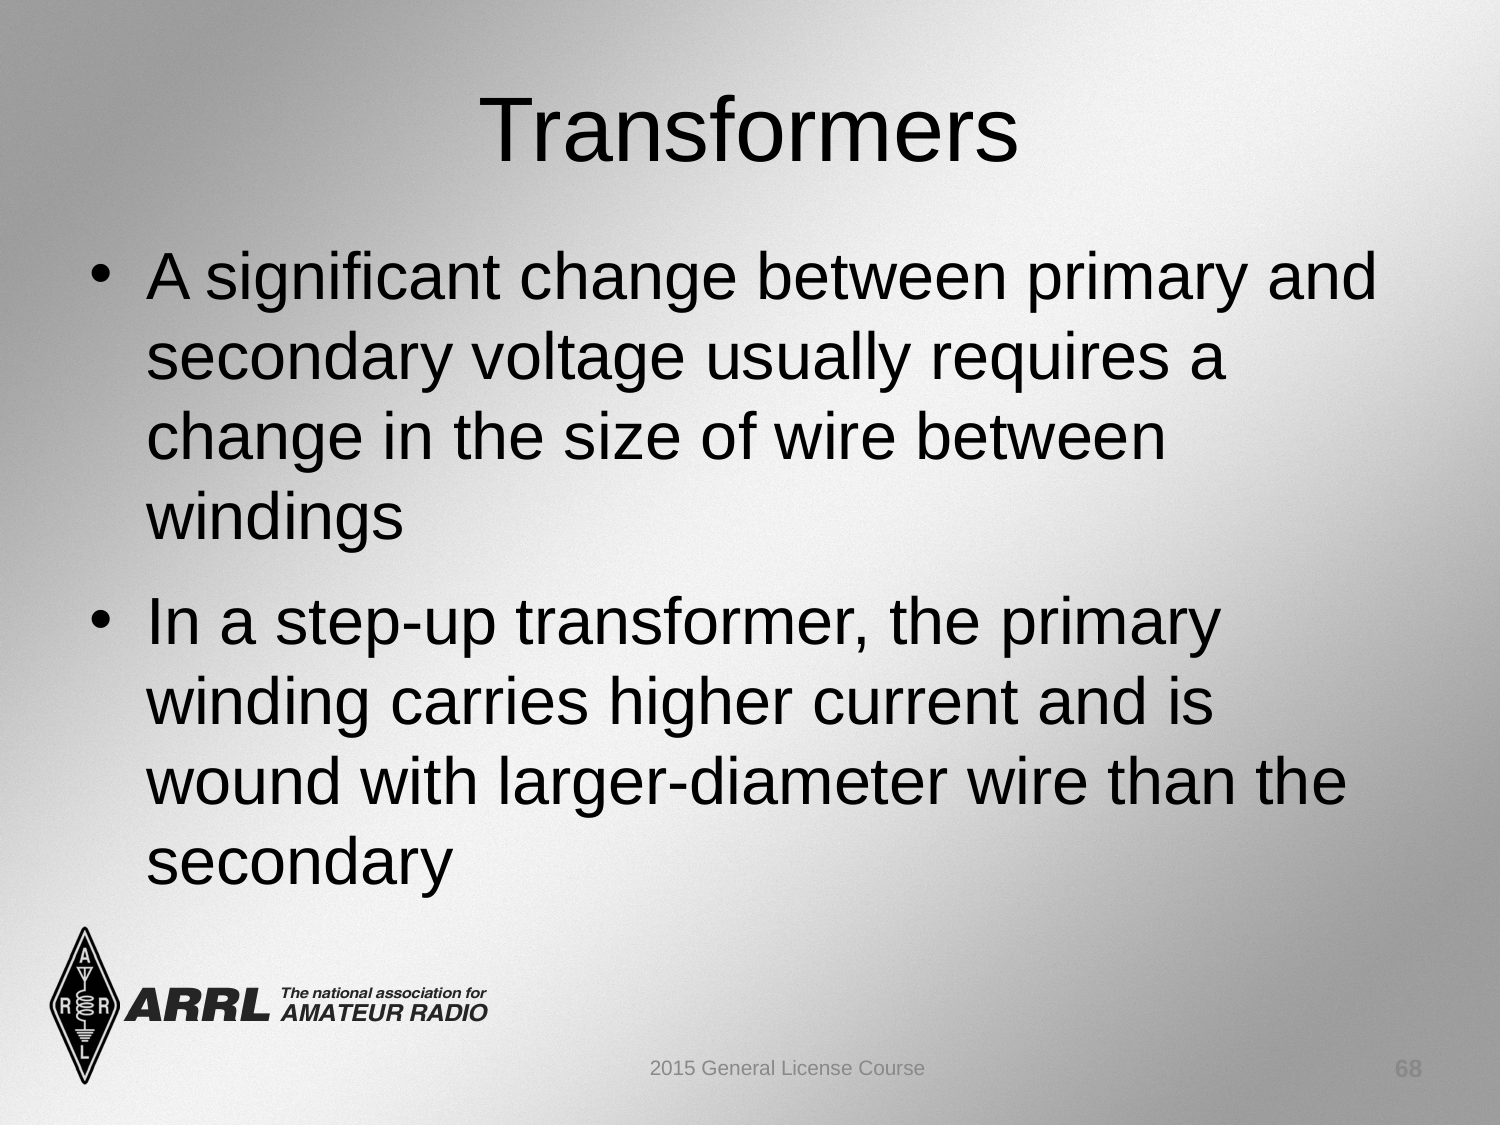

# Transformers
A significant change between primary and secondary voltage usually requires a change in the size of wire between windings
In a step-up transformer, the primary winding carries higher current and is wound with larger-diameter wire than the secondary
2015 General License Course